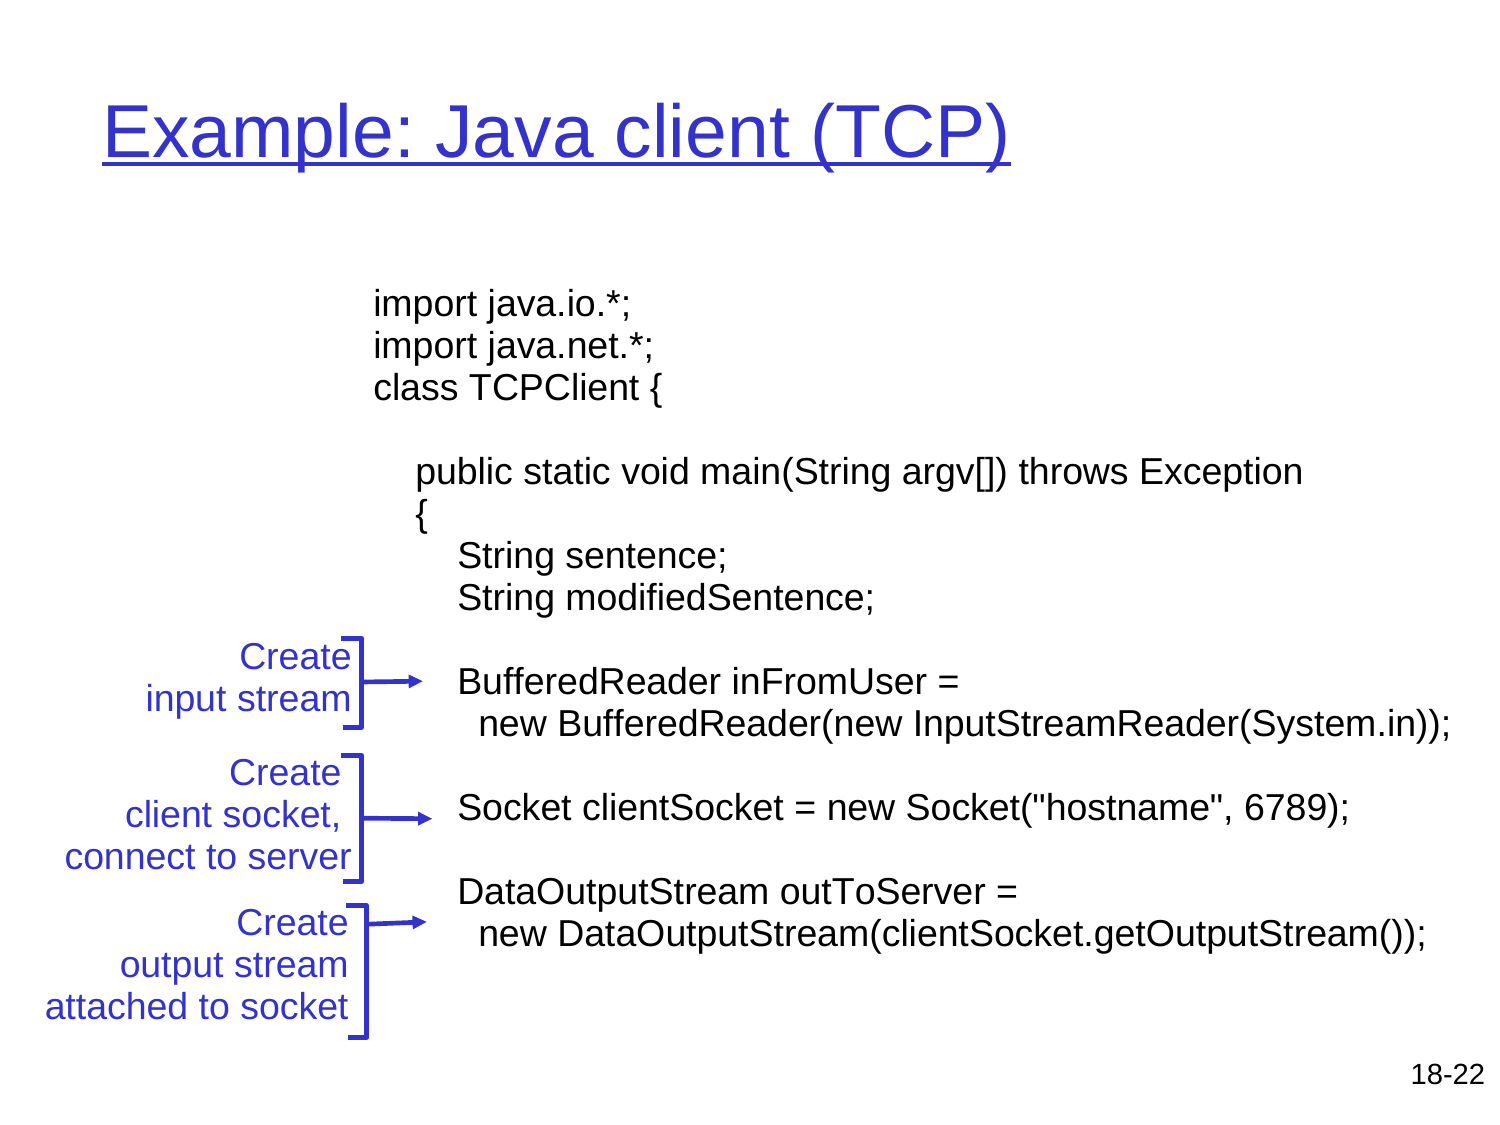

# Example: Java client (TCP)
import java.io.*;
import java.net.*;
class TCPClient {
 public static void main(String argv[]) throws Exception
 {
 String sentence;
 String modifiedSentence;
 BufferedReader inFromUser =
 new BufferedReader(new InputStreamReader(System.in));
 Socket clientSocket = new Socket("hostname", 6789);
 DataOutputStream outToServer =
 new DataOutputStream(clientSocket.getOutputStream());
Create
input stream
Create
client socket,
connect to server
Create
output stream
attached to socket
22